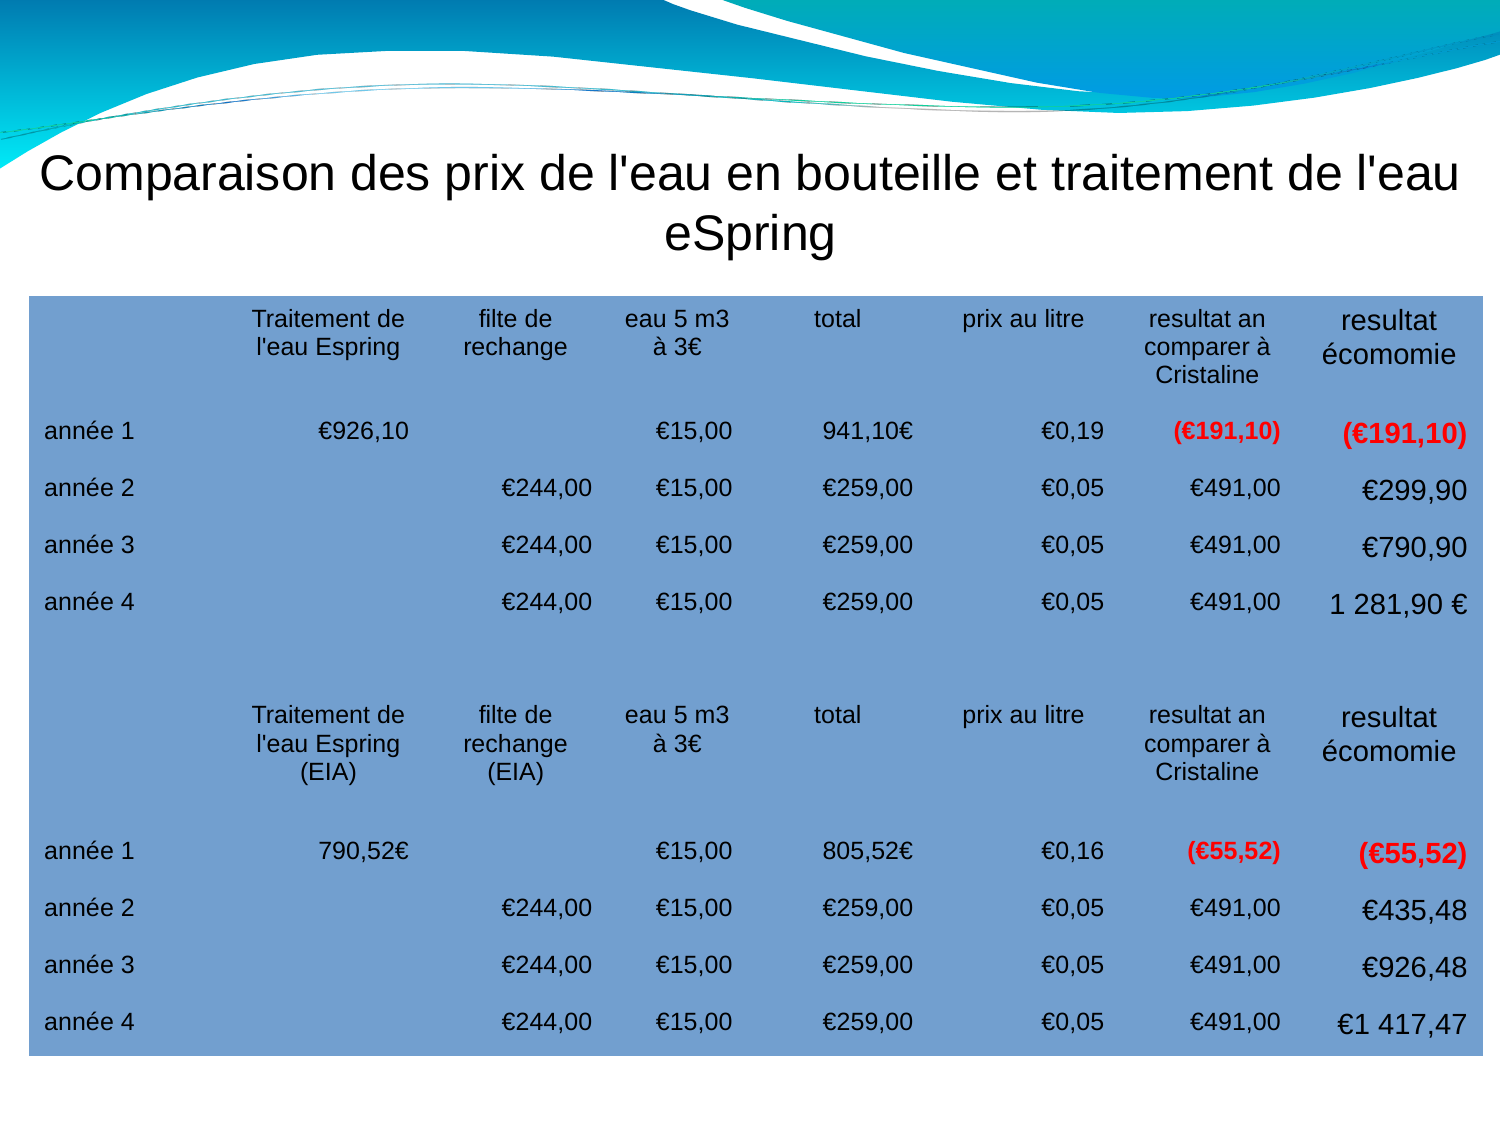

Comparaison des prix de l'eau en bouteille et traitement de l'eau eSpring
| | Traitement de l'eau Espring | filte de rechange | eau 5 m3 à 3€ | total | prix au litre | resultat an comparer à Cristaline | resultat écomomie |
| --- | --- | --- | --- | --- | --- | --- | --- |
| année 1 | €926,10 | | €15,00 | 941,10€ | €0,19 | (€191,10) | (€191,10) |
| année 2 | | €244,00 | €15,00 | €259,00 | €0,05 | €491,00 | €299,90 |
| année 3 | | €244,00 | €15,00 | €259,00 | €0,05 | €491,00 | €790,90 |
| année 4 | | €244,00 | €15,00 | €259,00 | €0,05 | €491,00 | 1 281,90 € |
| | | | | | | | |
| | Traitement de l'eau Espring (EIA) | filte de rechange (EIA) | eau 5 m3 à 3€ | total | prix au litre | resultat an comparer à Cristaline | resultat écomomie |
| année 1 | 790,52€ | | €15,00 | 805,52€ | €0,16 | (€55,52) | (€55,52) |
| année 2 | | €244,00 | €15,00 | €259,00 | €0,05 | €491,00 | €435,48 |
| année 3 | | €244,00 | €15,00 | €259,00 | €0,05 | €491,00 | €926,48 |
| année 4 | | €244,00 | €15,00 | €259,00 | €0,05 | €491,00 | €1 417,47 |